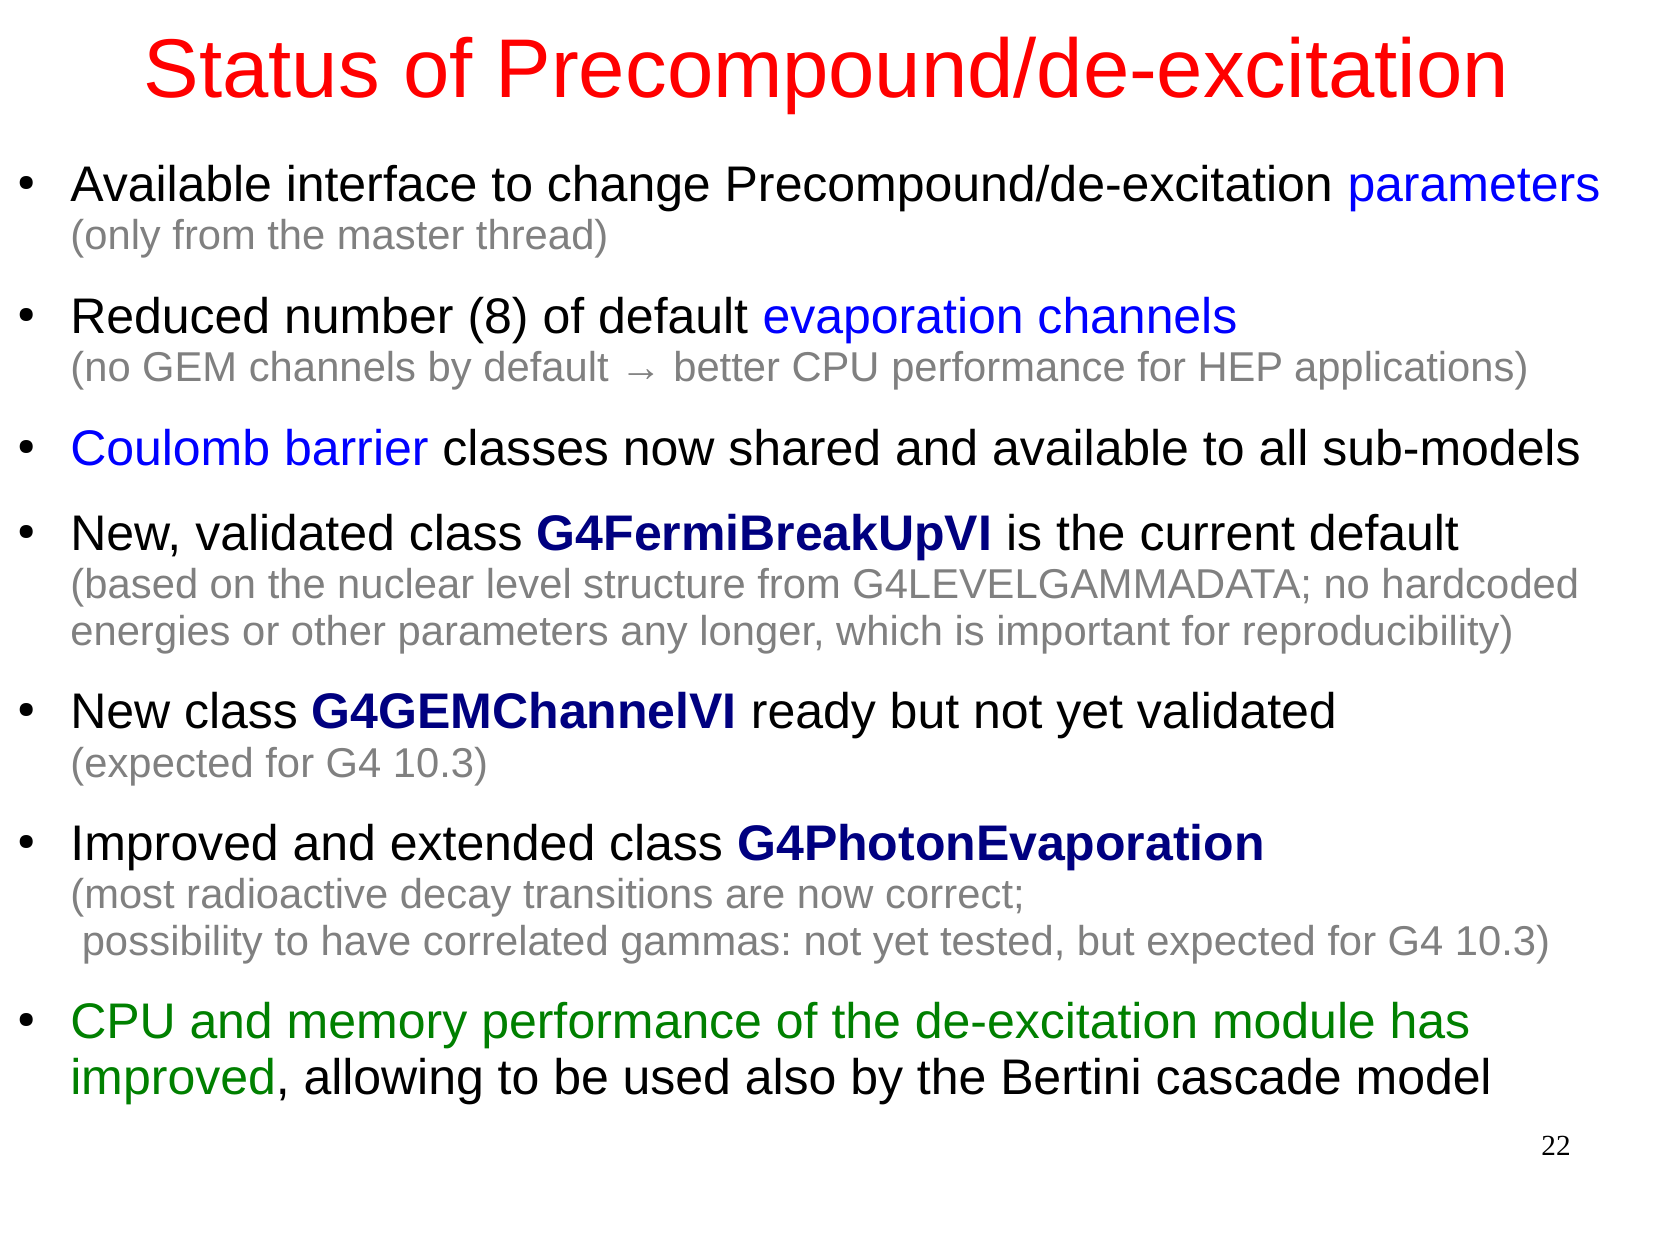

# Status of Precompound/de-excitation
Available interface to change Precompound/de-excitation parameters
(only from the master thread)
Reduced number (8) of default evaporation channels
(no GEM channels by default → better CPU performance for HEP applications)
Coulomb barrier classes now shared and available to all sub-models
New, validated class G4FermiBreakUpVI is the current default
(based on the nuclear level structure from G4LEVELGAMMADATA; no hardcoded energies or other parameters any longer, which is important for reproducibility)
New class G4GEMChannelVI ready but not yet validated
(expected for G4 10.3)
Improved and extended class G4PhotonEvaporation
(most radioactive decay transitions are now correct;
 possibility to have correlated gammas: not yet tested, but expected for G4 10.3)
CPU and memory performance of the de-excitation module has improved, allowing to be used also by the Bertini cascade model
22